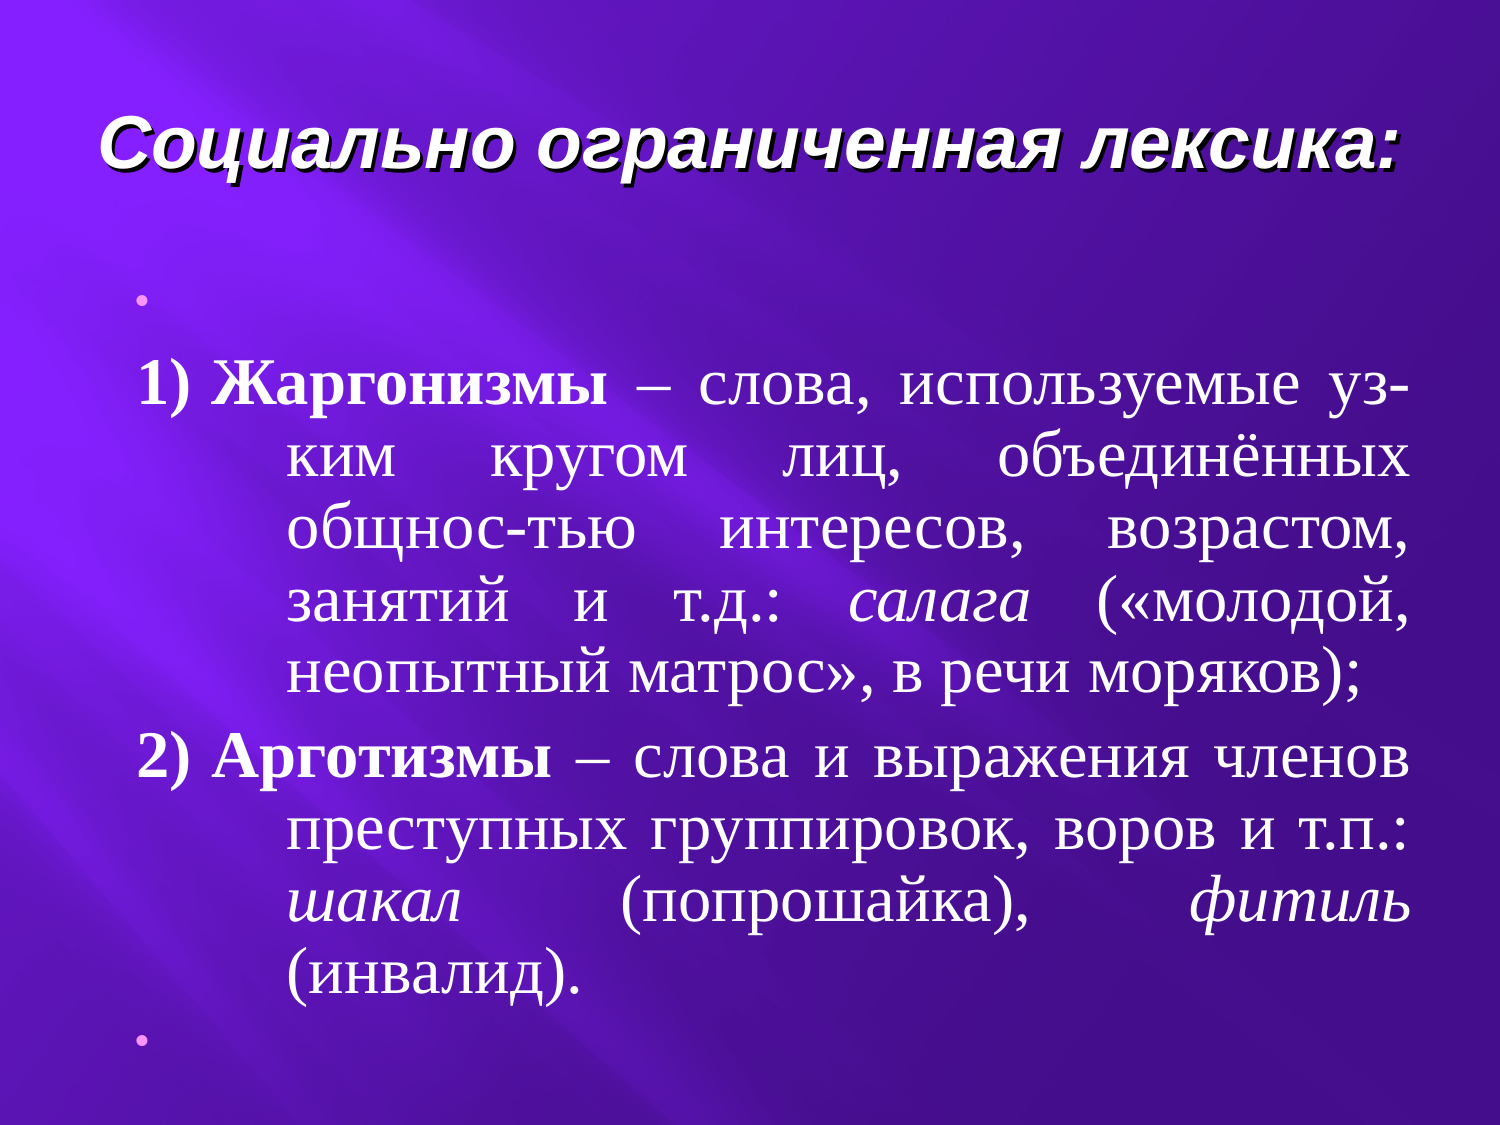

# Социально ограниченная лексика:
Жаргонизмы – слова, используемые уз-ким кругом лиц, объединённых общнос-тью интересов, возрастом, занятий и т.д.: салага («молодой, неопытный матрос», в речи моряков);
Арготизмы – слова и выражения членов преступных группировок, воров и т.п.: шакал (попрошайка), фитиль (инвалид).